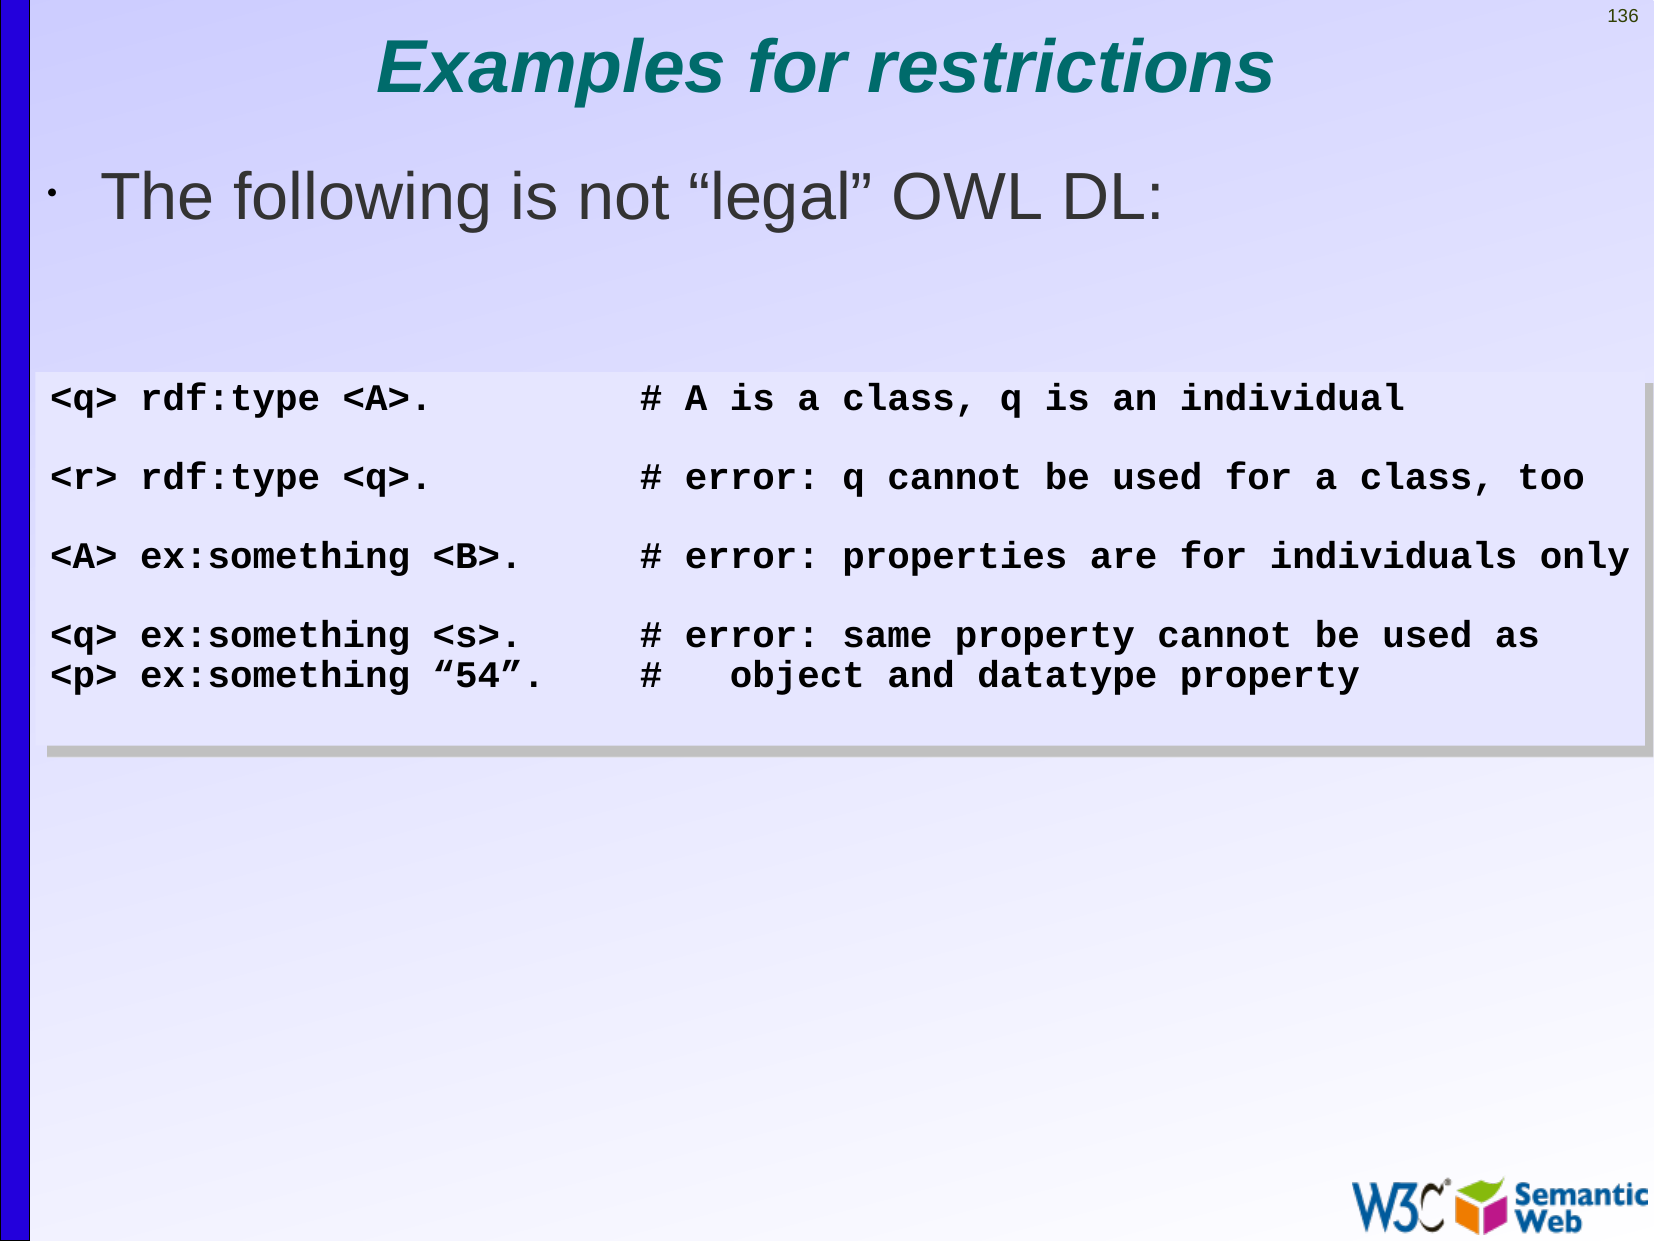

# Examples for restrictions
The following is not “legal” OWL DL:
<q> rdf:type <A>.	 	# A is a class, q is an individual
<r> rdf:type <q>. 		# error: q cannot be used for a class, too
<A> ex:something <B>. 	# error: properties are for individuals only
<q> ex:something <s>.	# error: same property cannot be used as
<p> ex:something “54”.	# object and datatype property